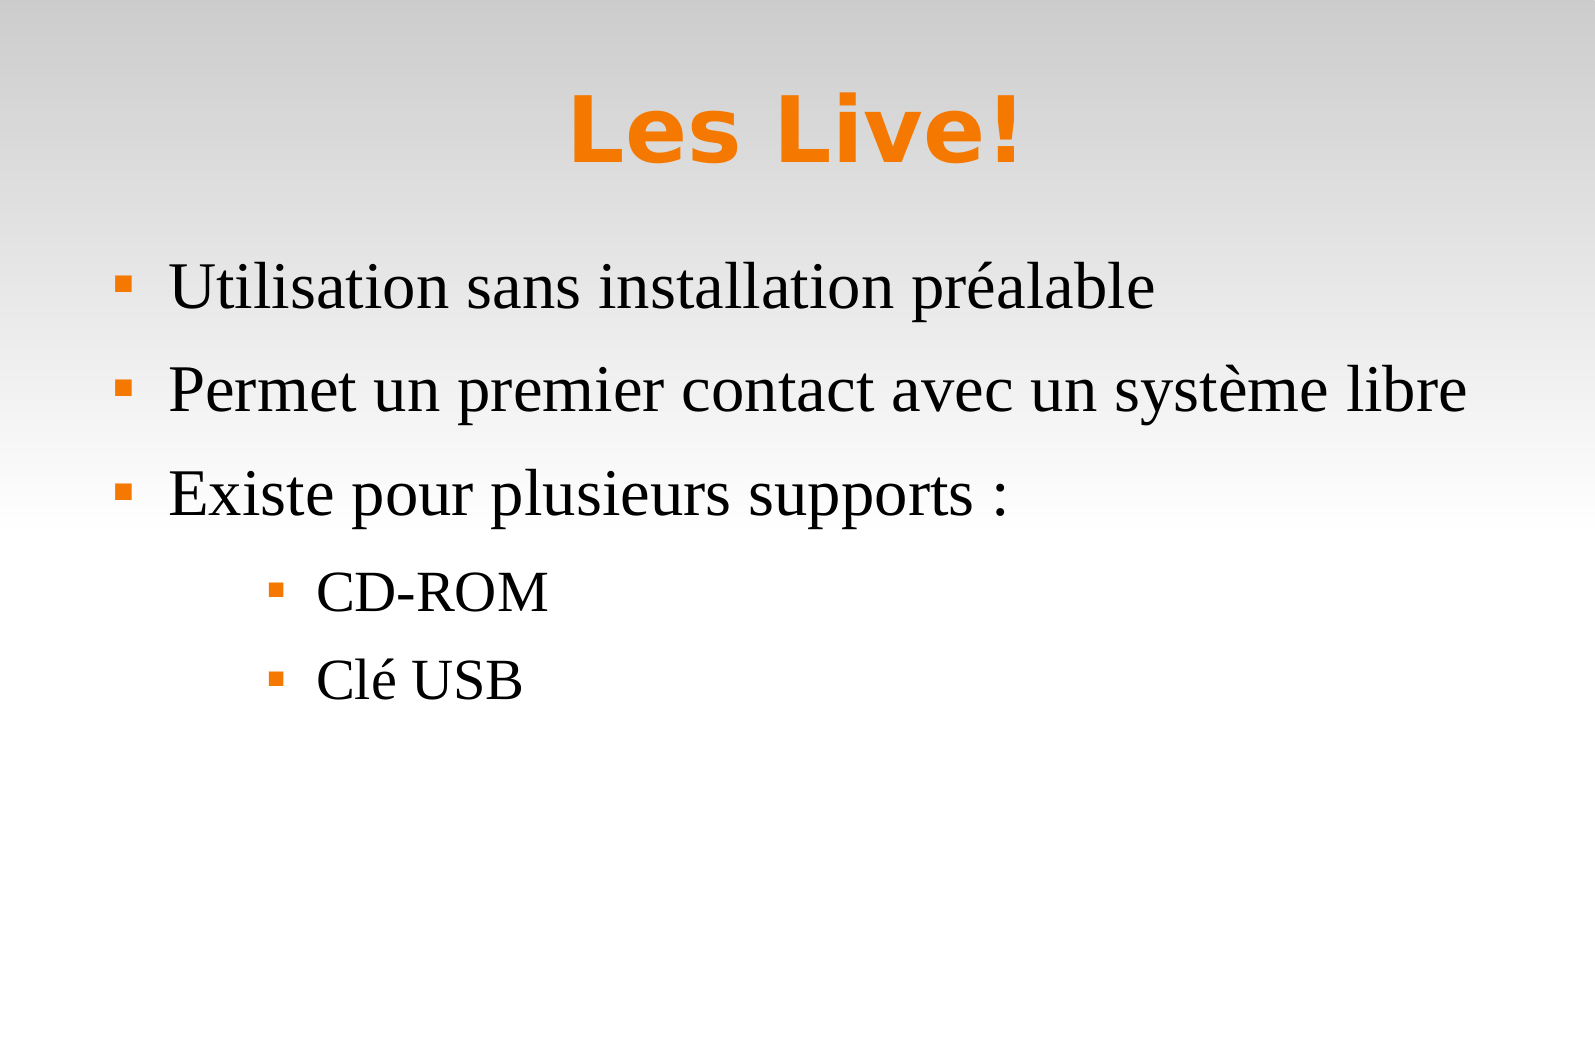

# Les Live!
Utilisation sans installation préalable
Permet un premier contact avec un système libre
Existe pour plusieurs supports :
CD-ROM
Clé USB